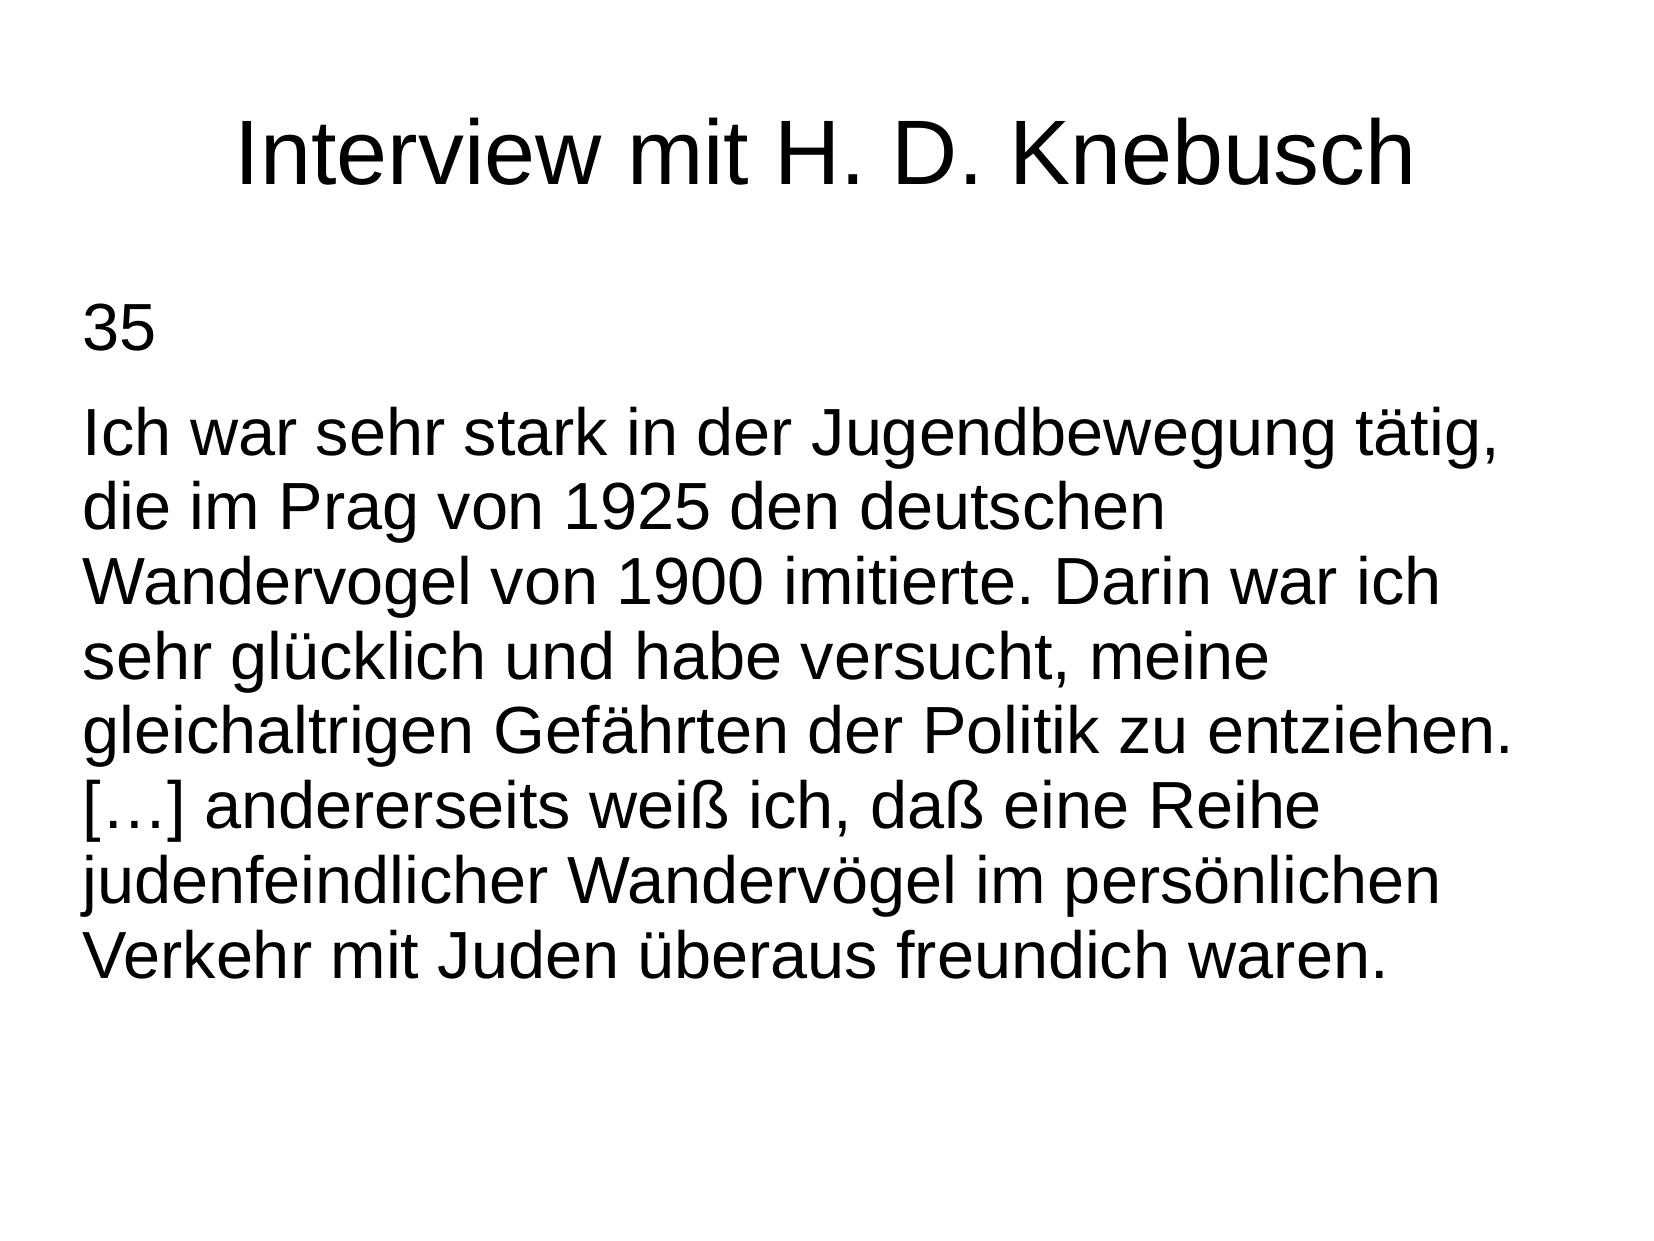

# Interview mit H. D. Knebusch
35
Ich war sehr stark in der Jugendbewegung tätig, die im Prag von 1925 den deutschen Wandervogel von 1900 imitierte. Darin war ich sehr glücklich und habe versucht, meine gleichaltrigen Gefährten der Politik zu entziehen. […] andererseits weiß ich, daß eine Reihe judenfeindlicher Wandervögel im persönlichen Verkehr mit Juden überaus freundich waren.